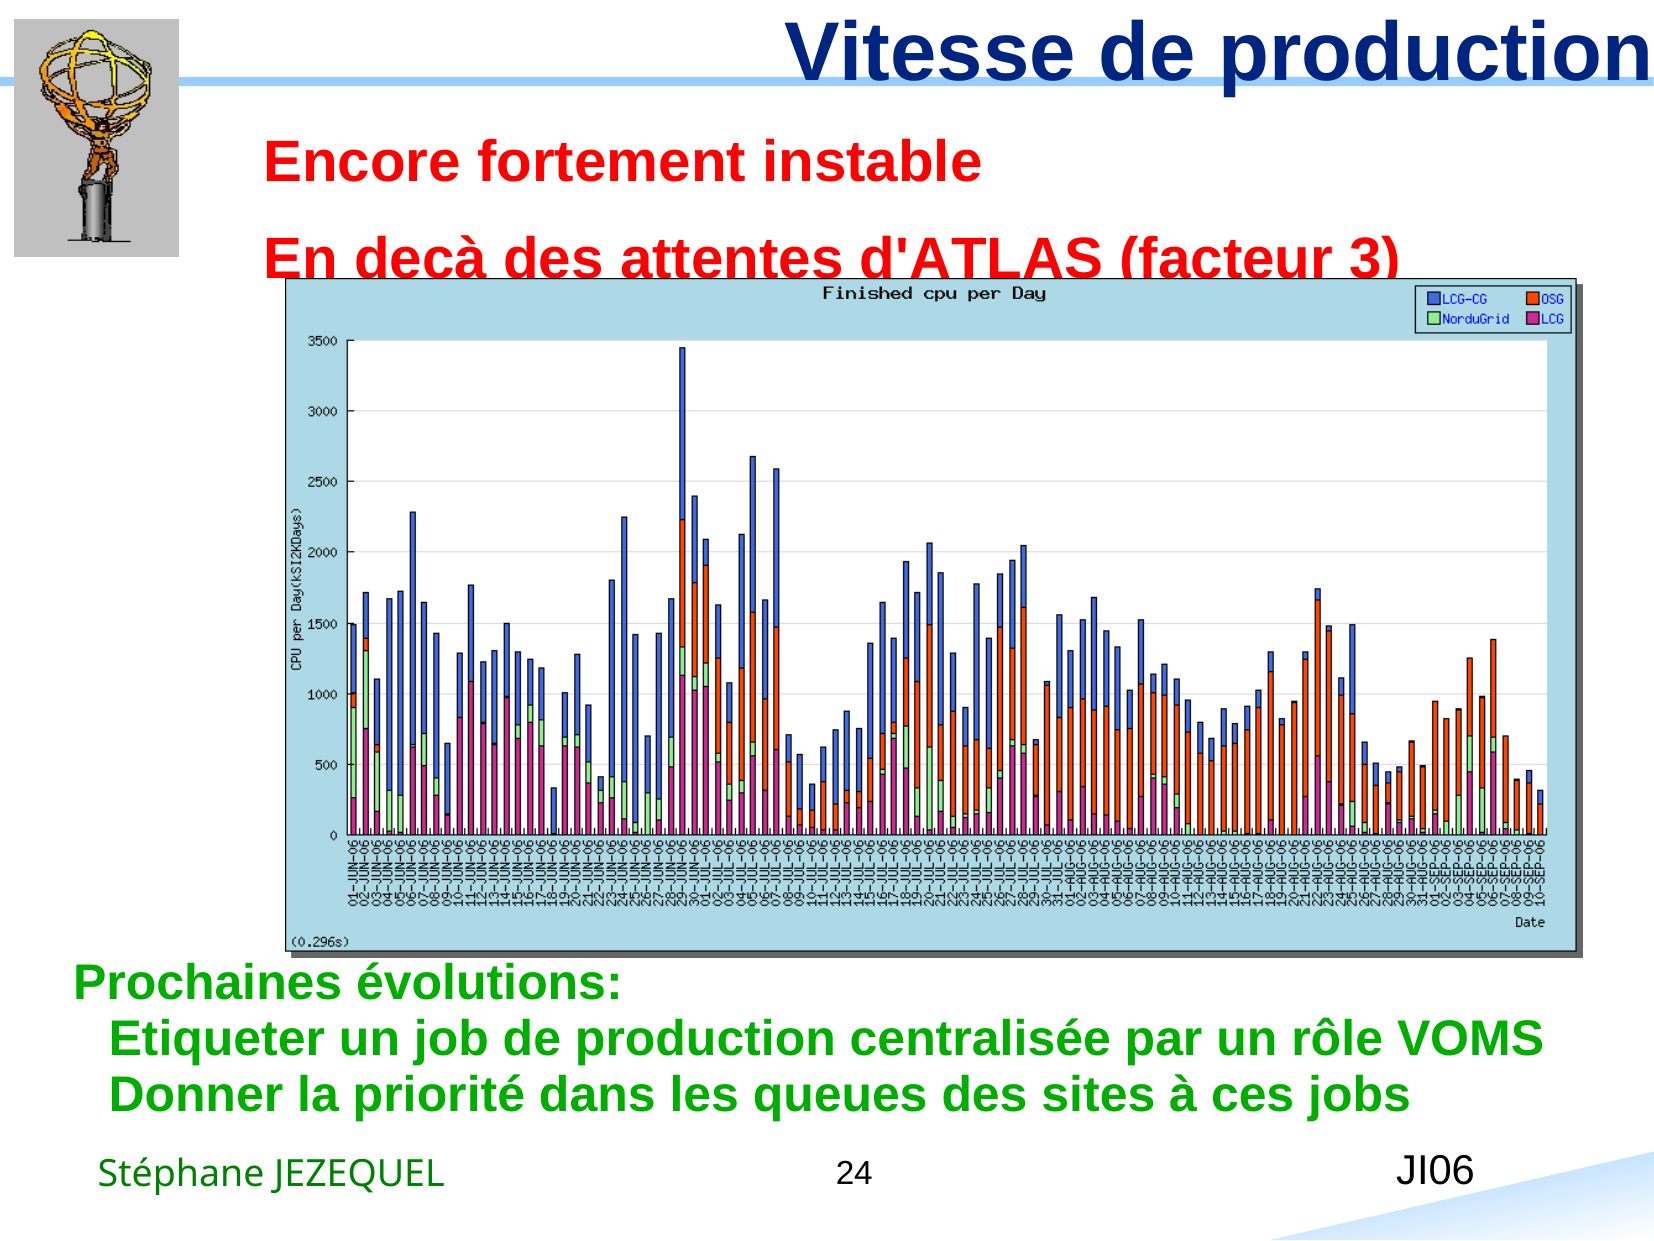

# Vitesse de production
Encore fortement instable
En deçà des attentes d'ATLAS (facteur 3)
Prochaines évolutions:
Etiqueter un job de production centralisée par un rôle VOMS
Donner la priorité dans les queues des sites à ces jobs